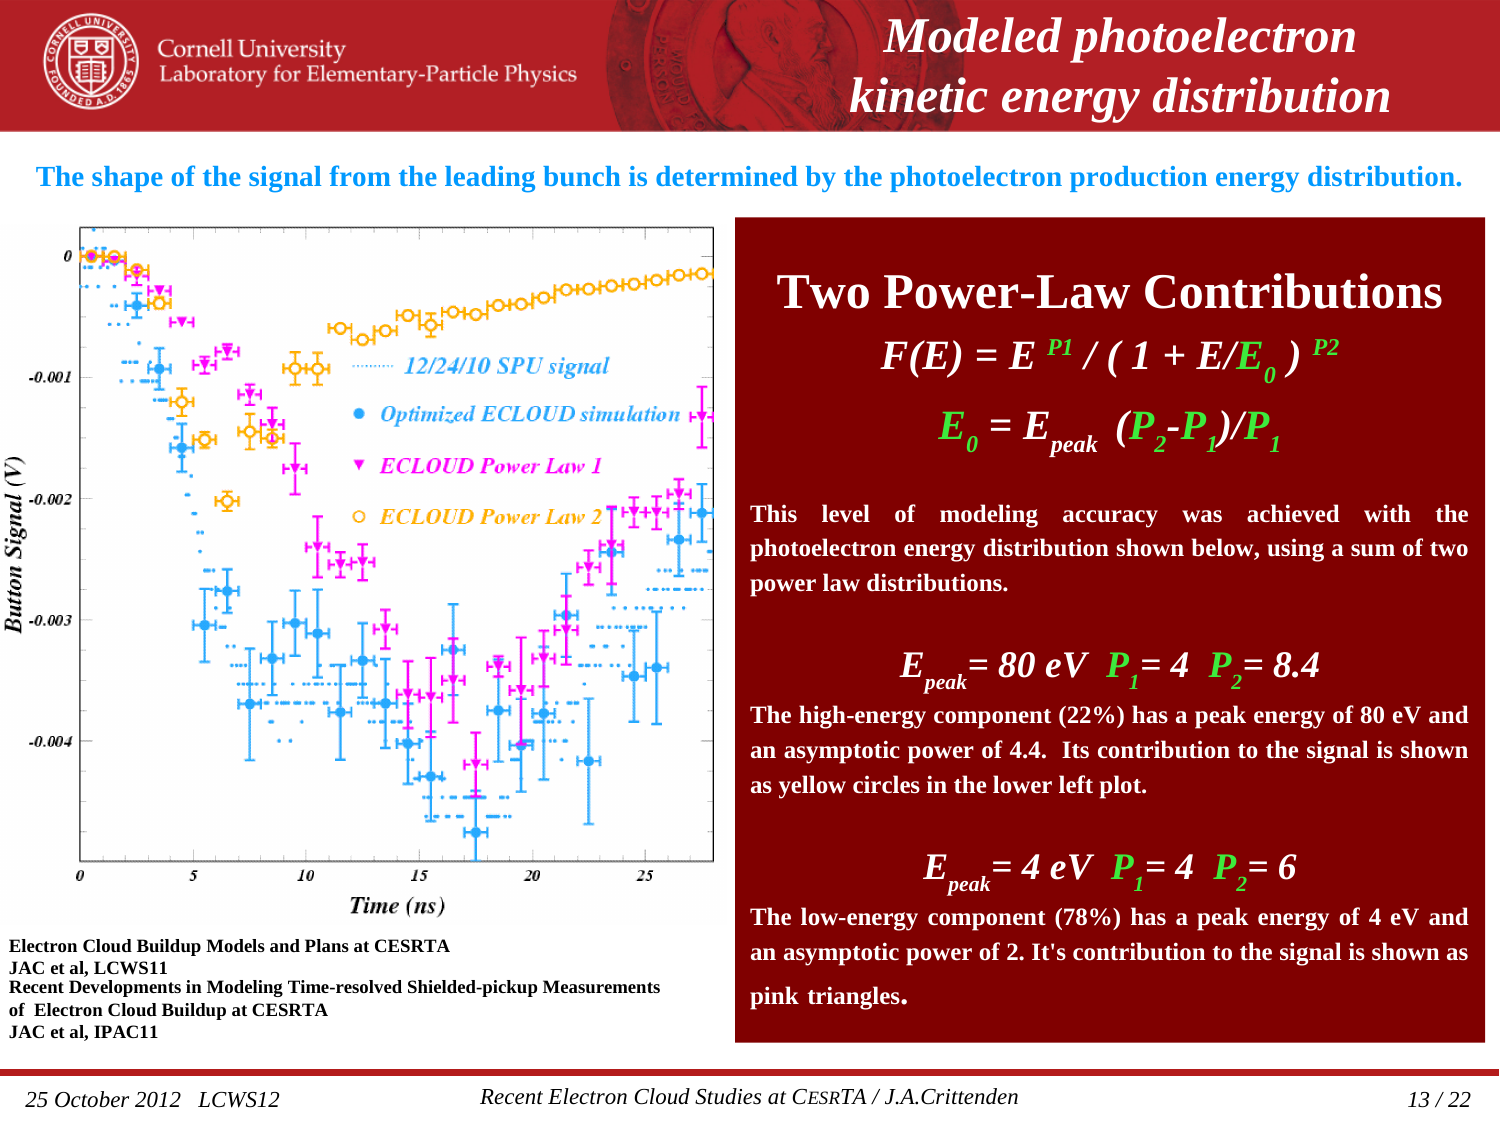

# Modeled photoelectron kinetic energy distribution
The shape of the signal from the leading bunch is determined by the photoelectron production energy distribution.
Two Power-Law Contributions
F(E) = E P1 / ( 1 + E/E0 ) P2
E0 = Epeak (P2-P1)/P1
This level of modeling accuracy was achieved with the photoelectron energy distribution shown below, using a sum of two power law distributions.
Epeak= 80 eV P1= 4 P2= 8.4
The high-energy component (22%) has a peak energy of 80 eV and an asymptotic power of 4.4. Its contribution to the signal is shown as yellow circles in the lower left plot.
Epeak= 4 eV P1= 4 P2= 6
The low-energy component (78%) has a peak energy of 4 eV and an asymptotic power of 2. It's contribution to the signal is shown as pink triangles.
Electron Cloud Buildup Models and Plans at CESRTA
JAC et al, LCWS11
Recent Developments in Modeling Time-resolved Shielded-pickup Measurements
of Electron Cloud Buildup at CESRTA
JAC et al, IPAC11